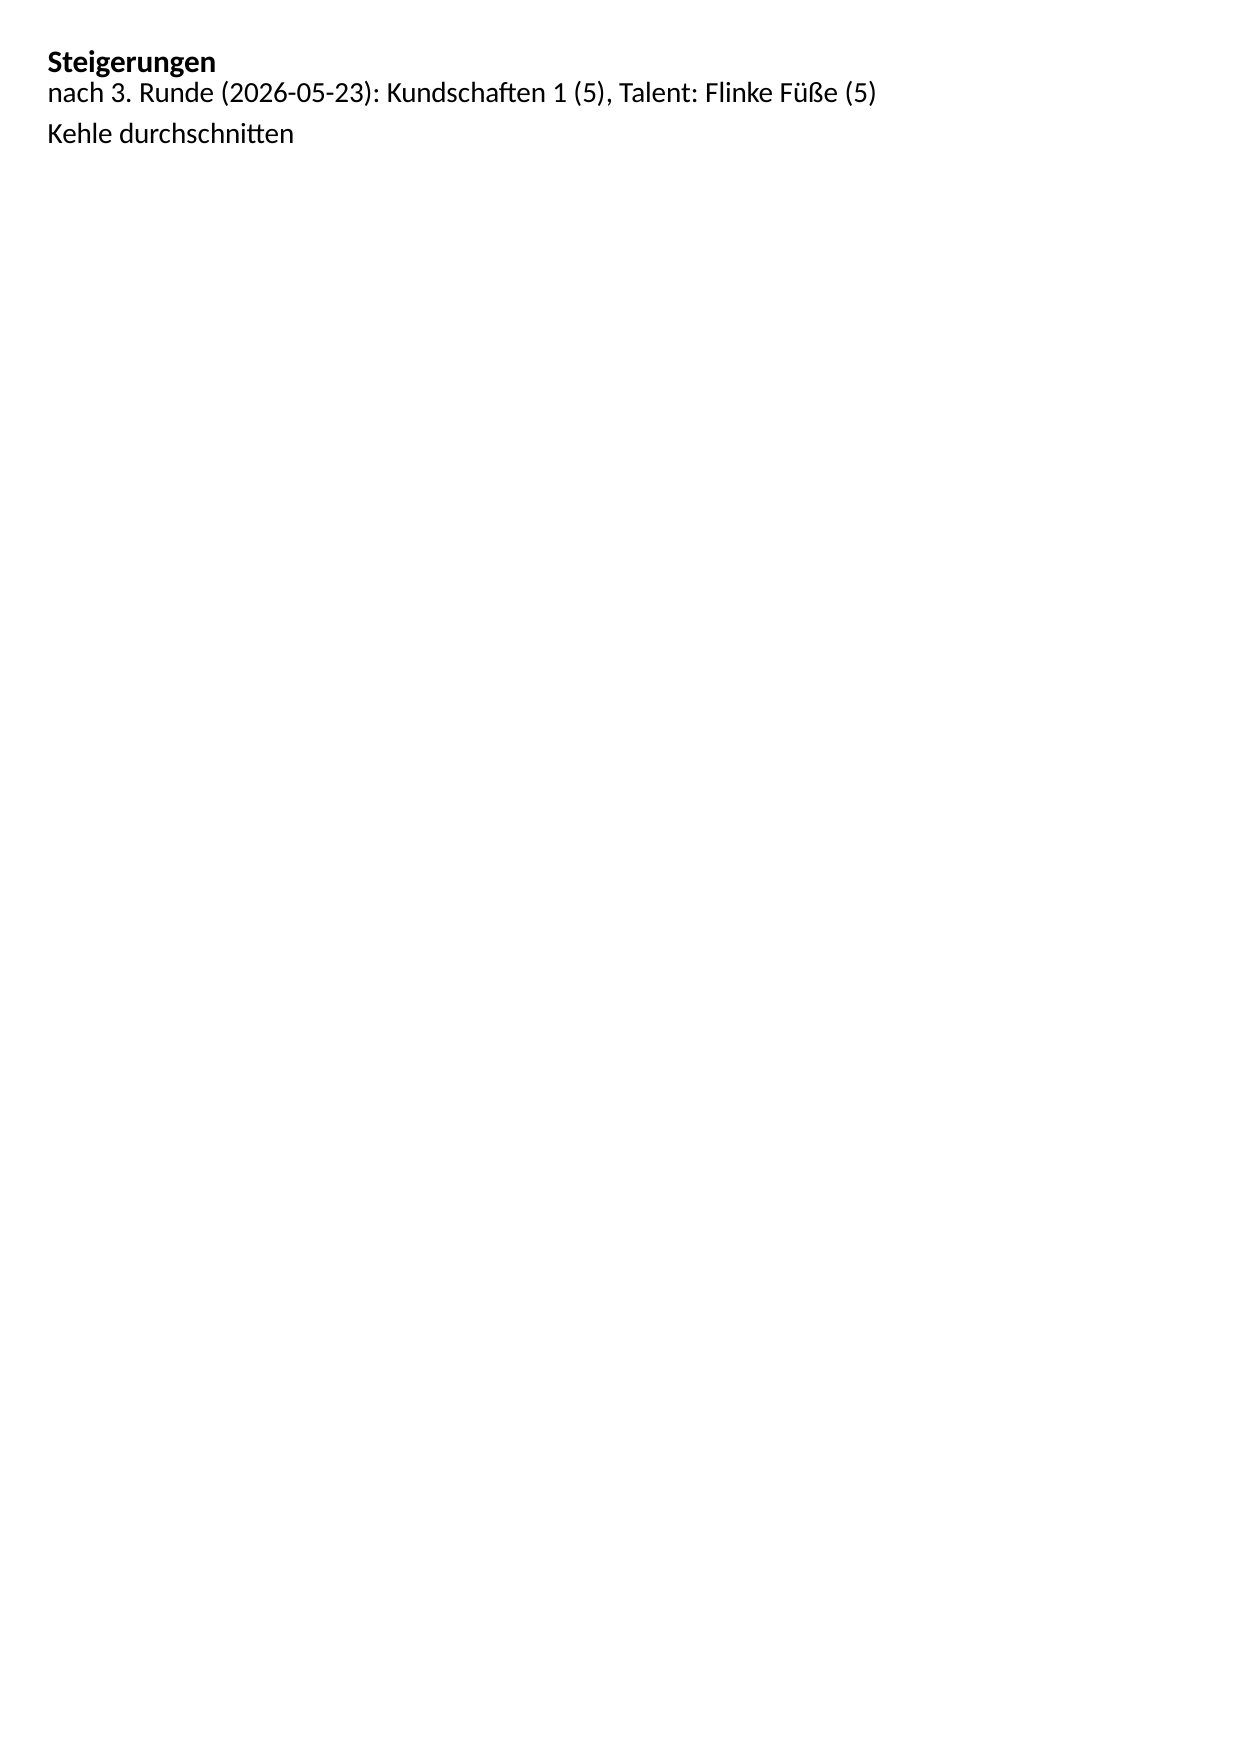

Steigerungen
nach 3. Runde (2026-05-23): Kundschaften 1 (5), Talent: Flinke Füße (5)
Kehle durchschnitten